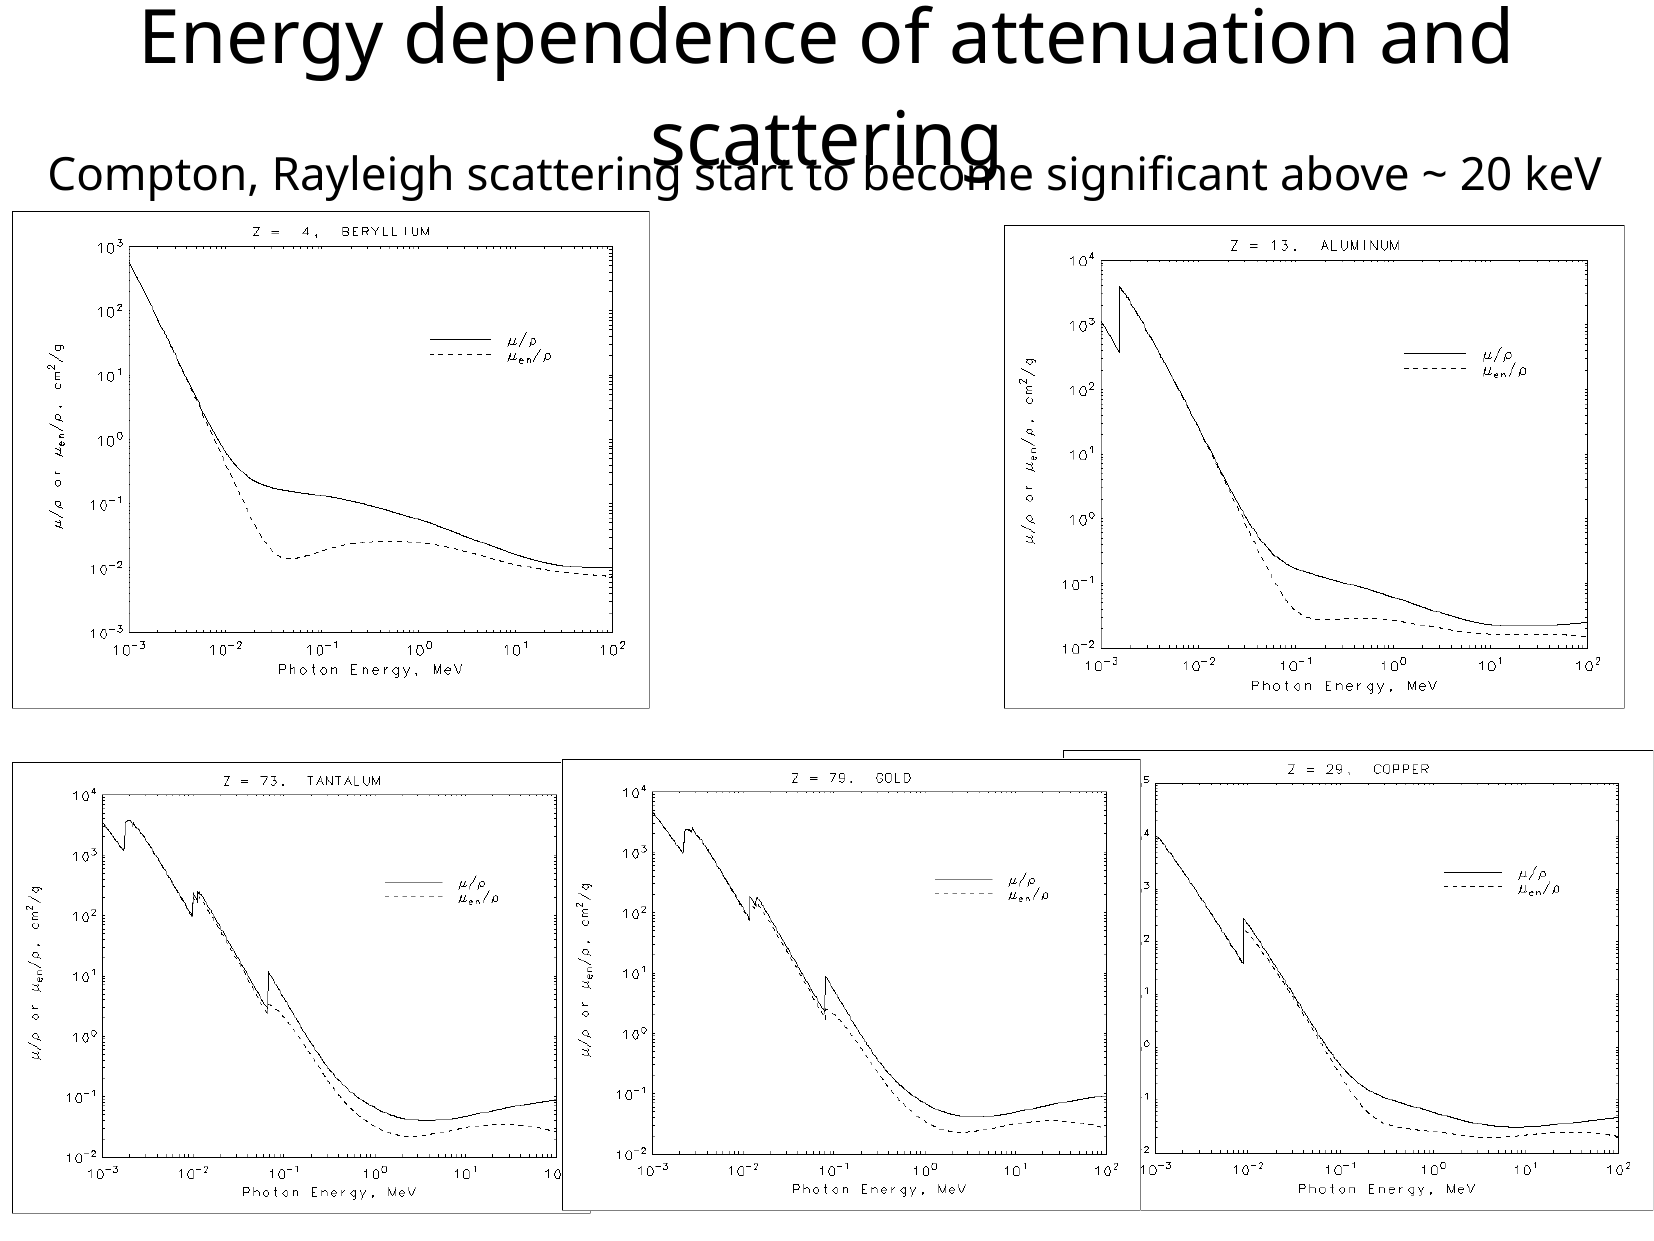

# Energy dependence of attenuation and scattering
Compton, Rayleigh scattering start to become significant above ~ 20 keV